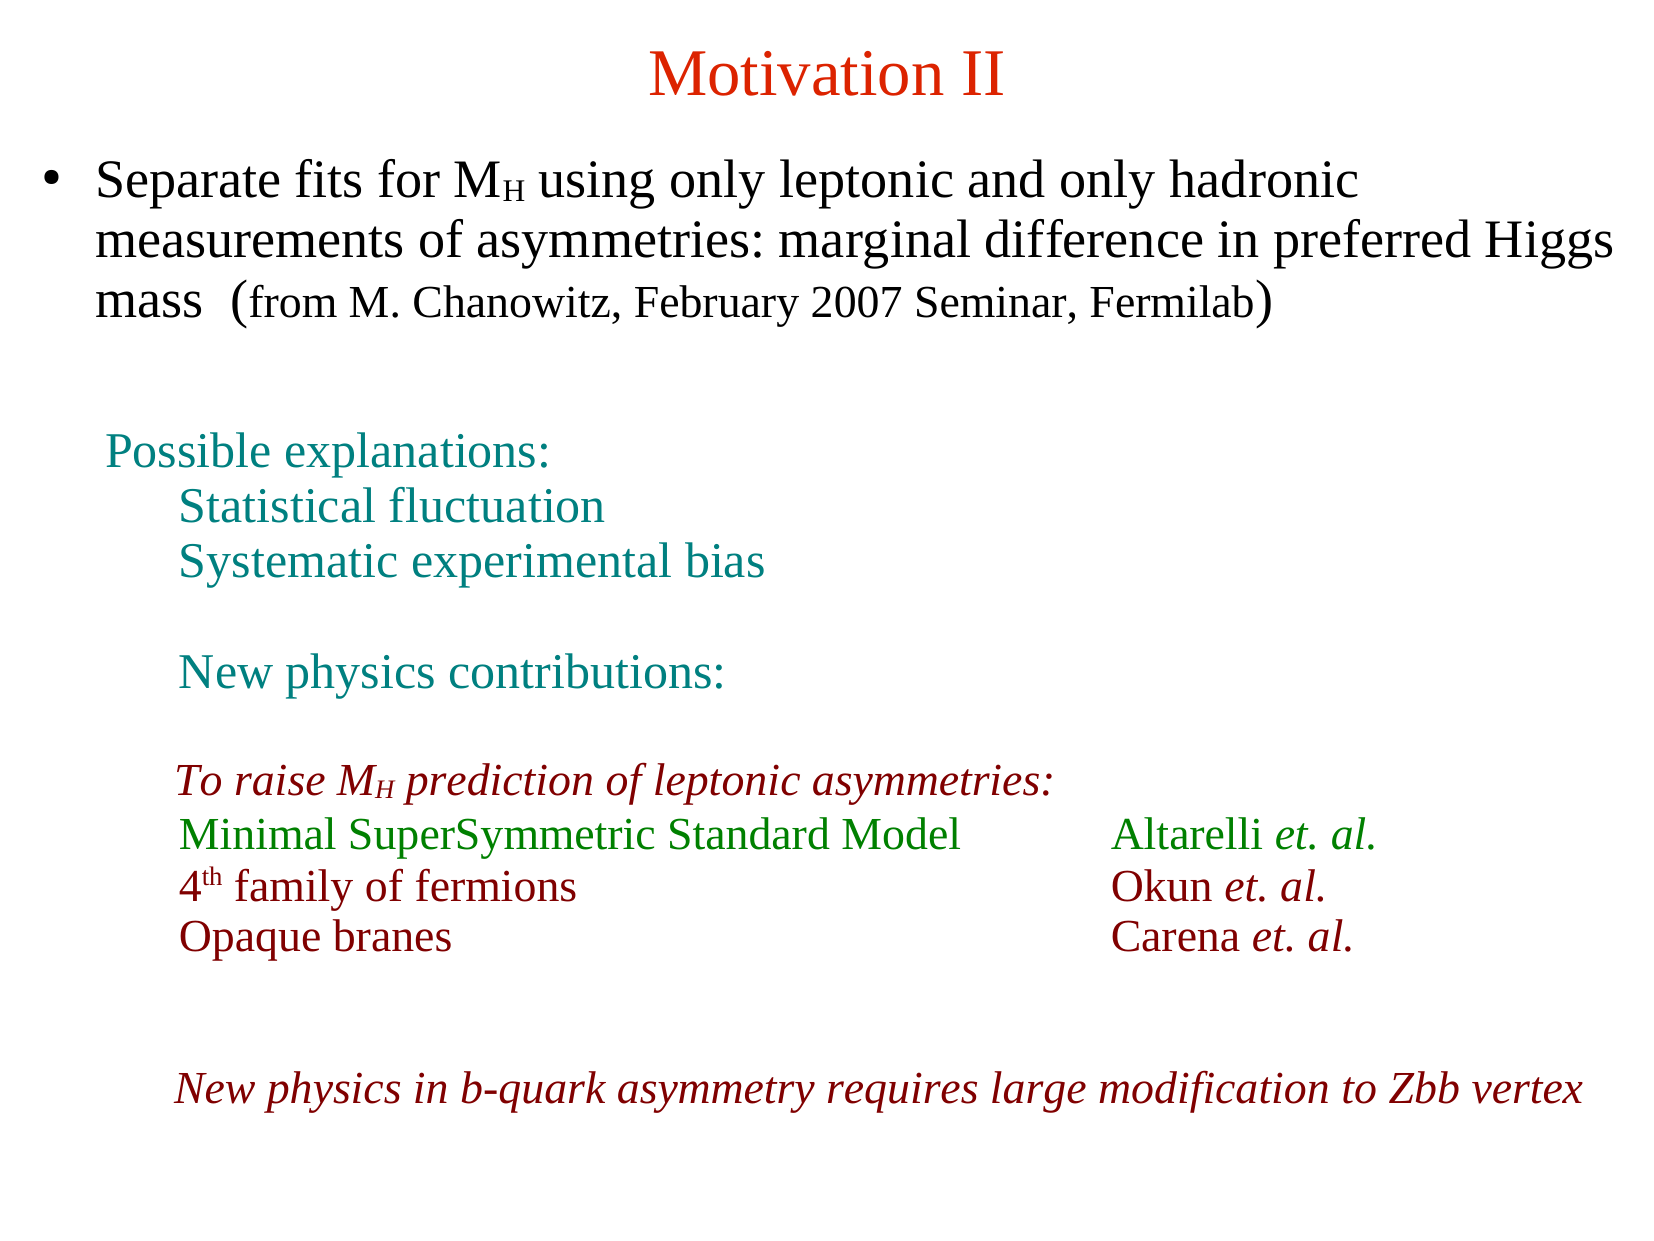

Motivation II
# Separate fits for MH using only leptonic and only hadronic measurements of asymmetries: marginal difference in preferred Higgs mass (from M. Chanowitz, February 2007 Seminar, Fermilab)
Possible explanations:
	Statistical fluctuation
 	Systematic experimental bias
	New physics contributions:
 To raise MH prediction of leptonic asymmetries:
	Minimal SuperSymmetric Standard Model 	 Altarelli et. al.
	4th family of fermions 							 Okun et. al.
	Opaque branes 					 Carena et. al.
 New physics in b-quark asymmetry requires large modification to Zbb vertex
other precision measurements
constrain Higgs, equivalent
 to δMW ~ 15 MeV